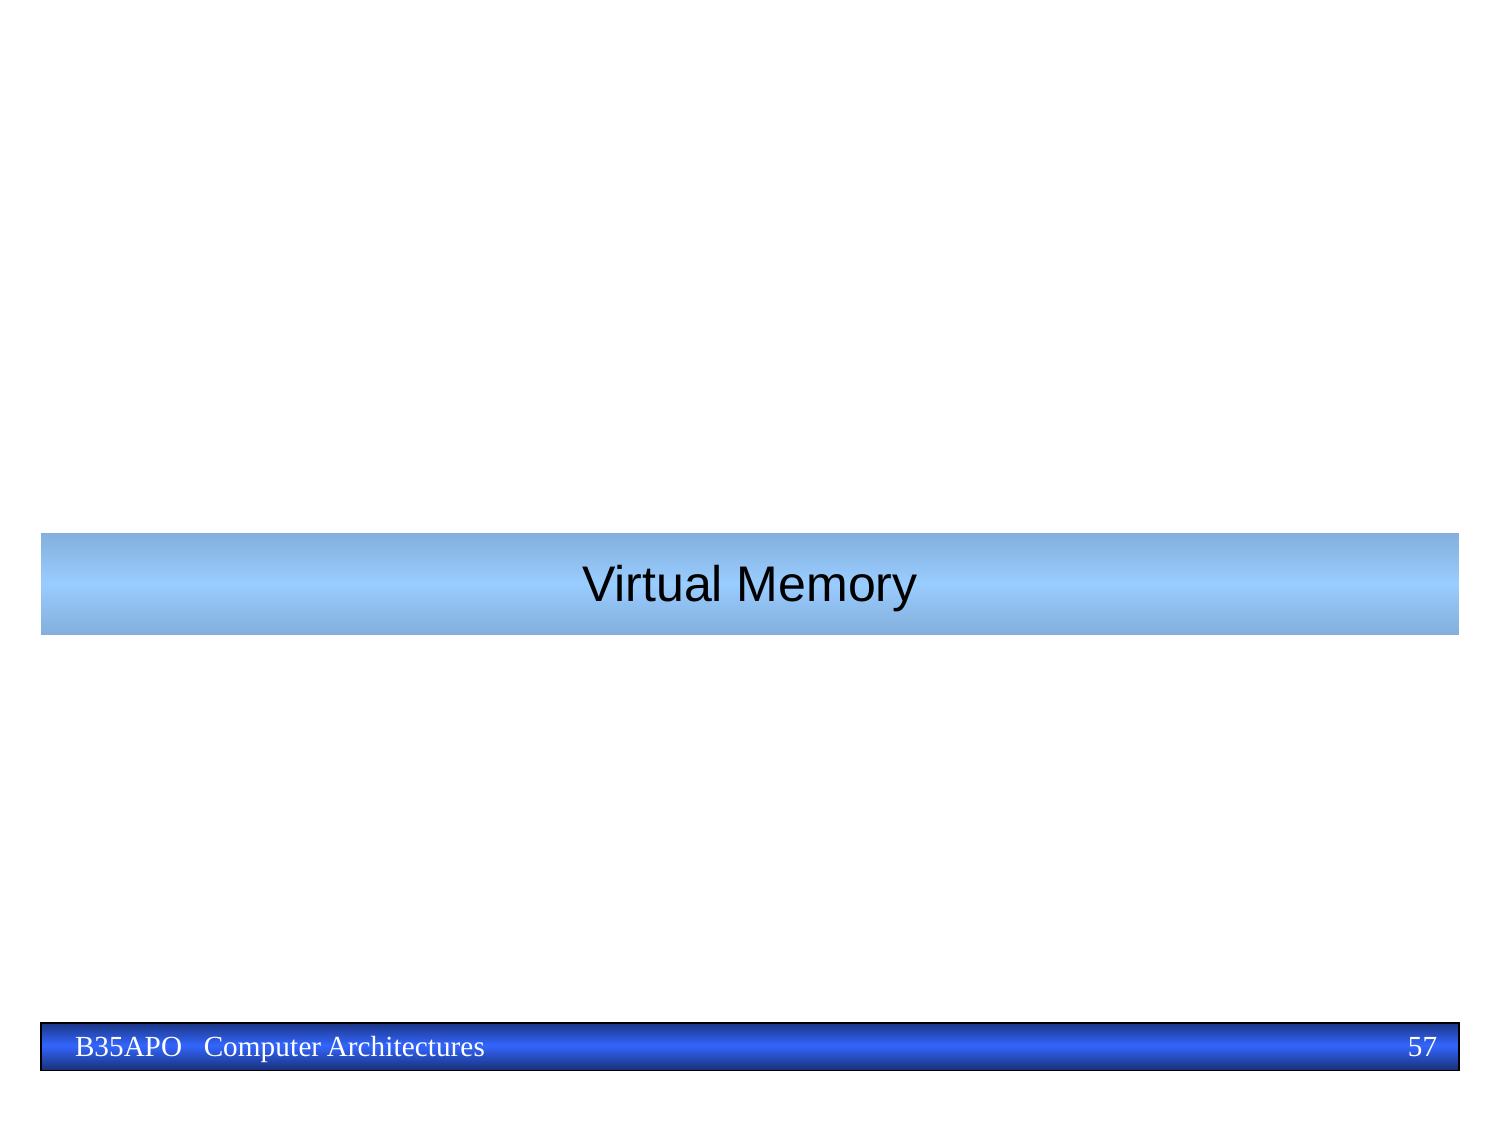

# Virtual Memory
B35APO Computer Architectures
57